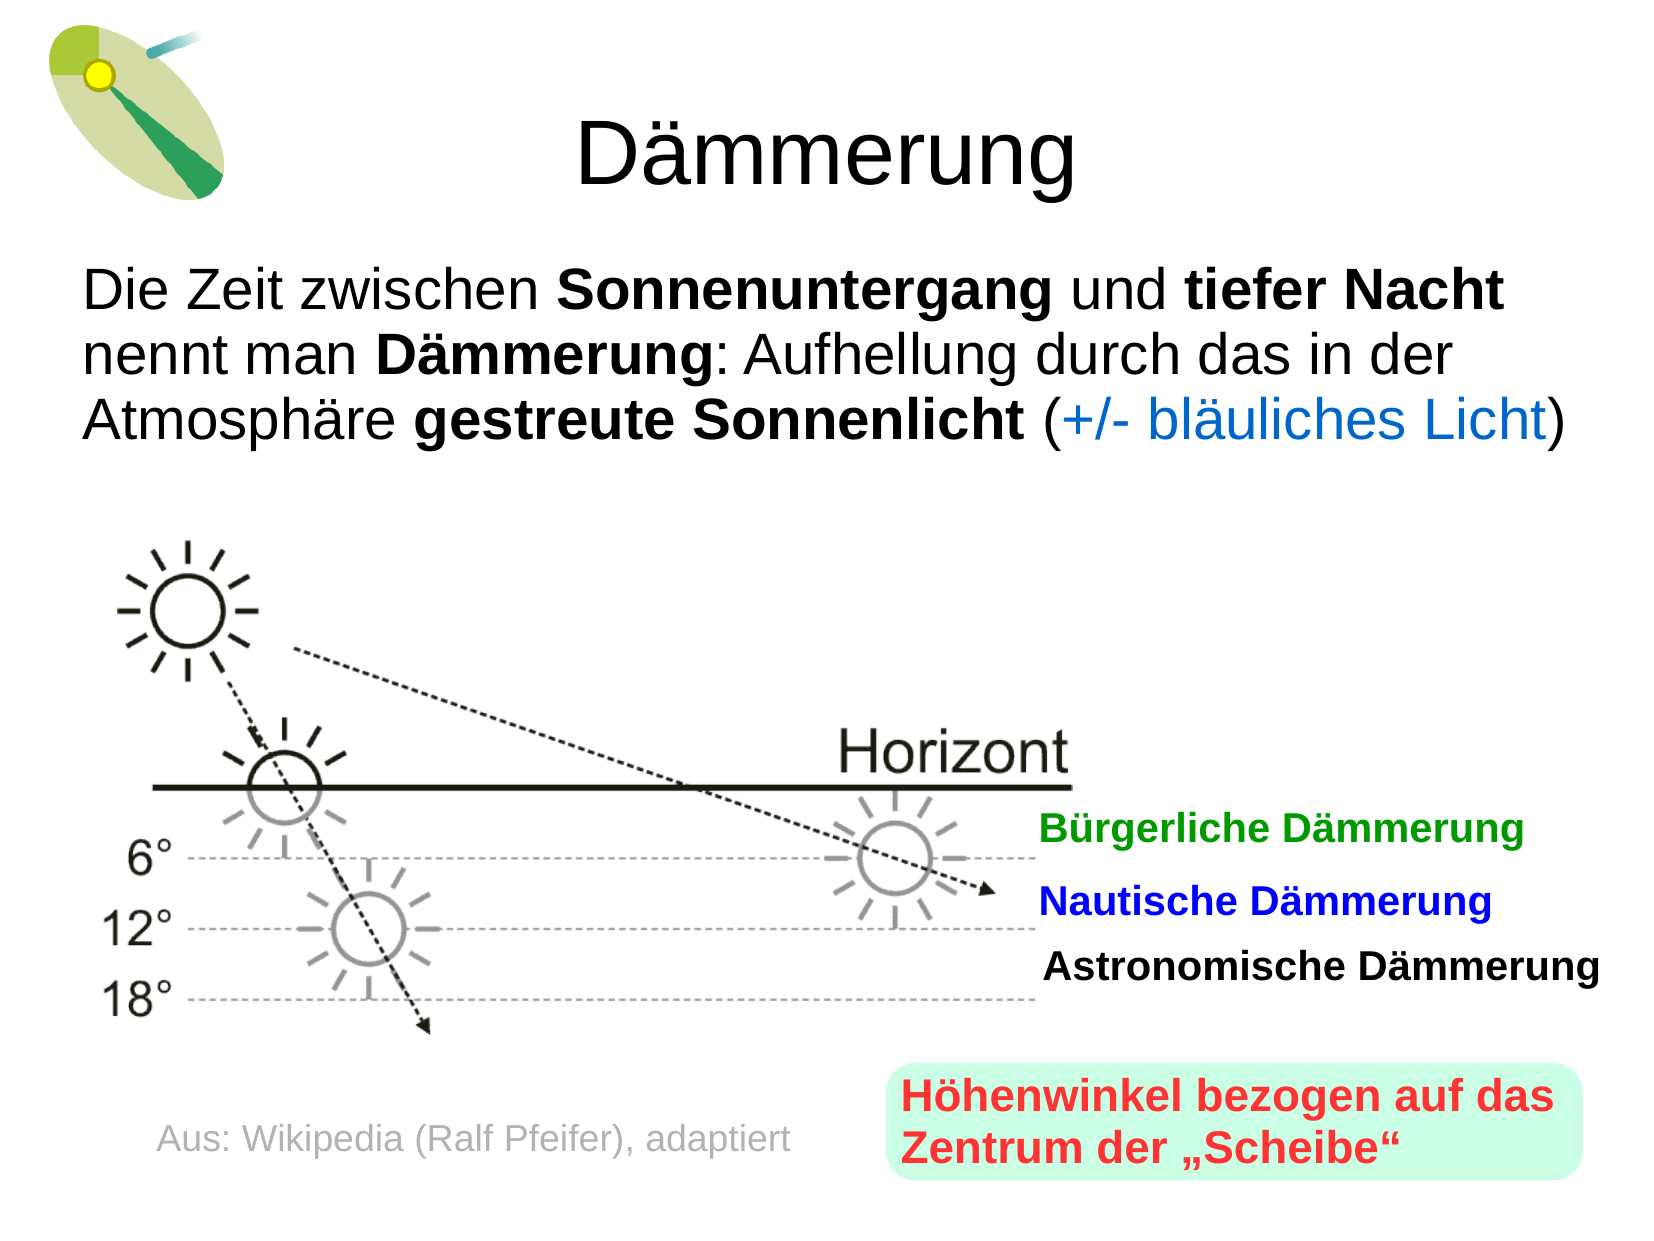

# Dämmerung
Die Zeit zwischen Sonnenuntergang und tiefer Nacht nennt man Dämmerung: Aufhellung durch das in der Atmosphäre gestreute Sonnenlicht (+/- bläuliches Licht)
Bürgerliche Dämmerung
Nautische Dämmerung
Astronomische Dämmerung
Höhenwinkel bezogen auf das Zentrum der „Scheibe“
Aus: Wikipedia (Ralf Pfeifer), adaptiert